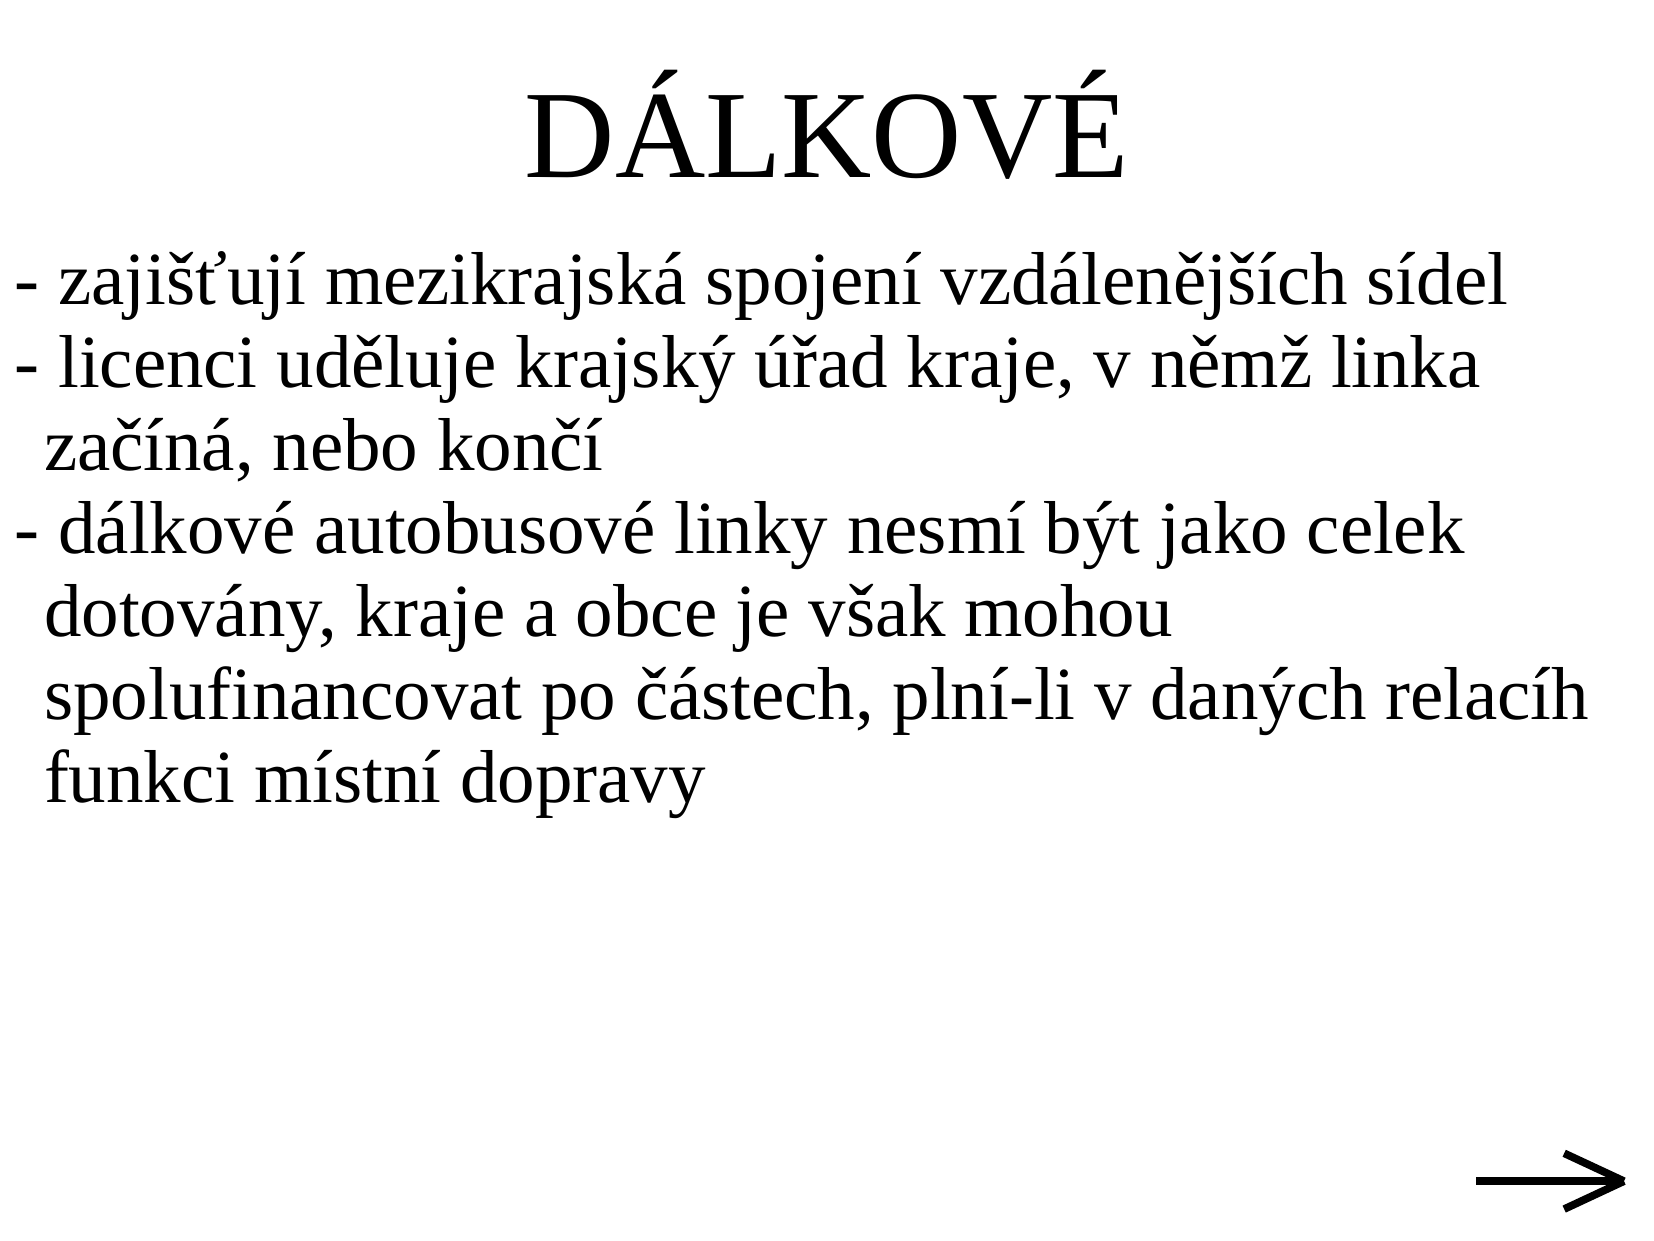

DÁLKOVÉ
- zajišťují mezikrajská spojení vzdálenějších sídel
- licenci uděluje krajský úřad kraje, v němž linka začíná, nebo končí
- dálkové autobusové linky nesmí být jako celek dotovány, kraje a obce je však mohou spolufinancovat po částech, plní-li v daných relacíh funkci místní dopravy